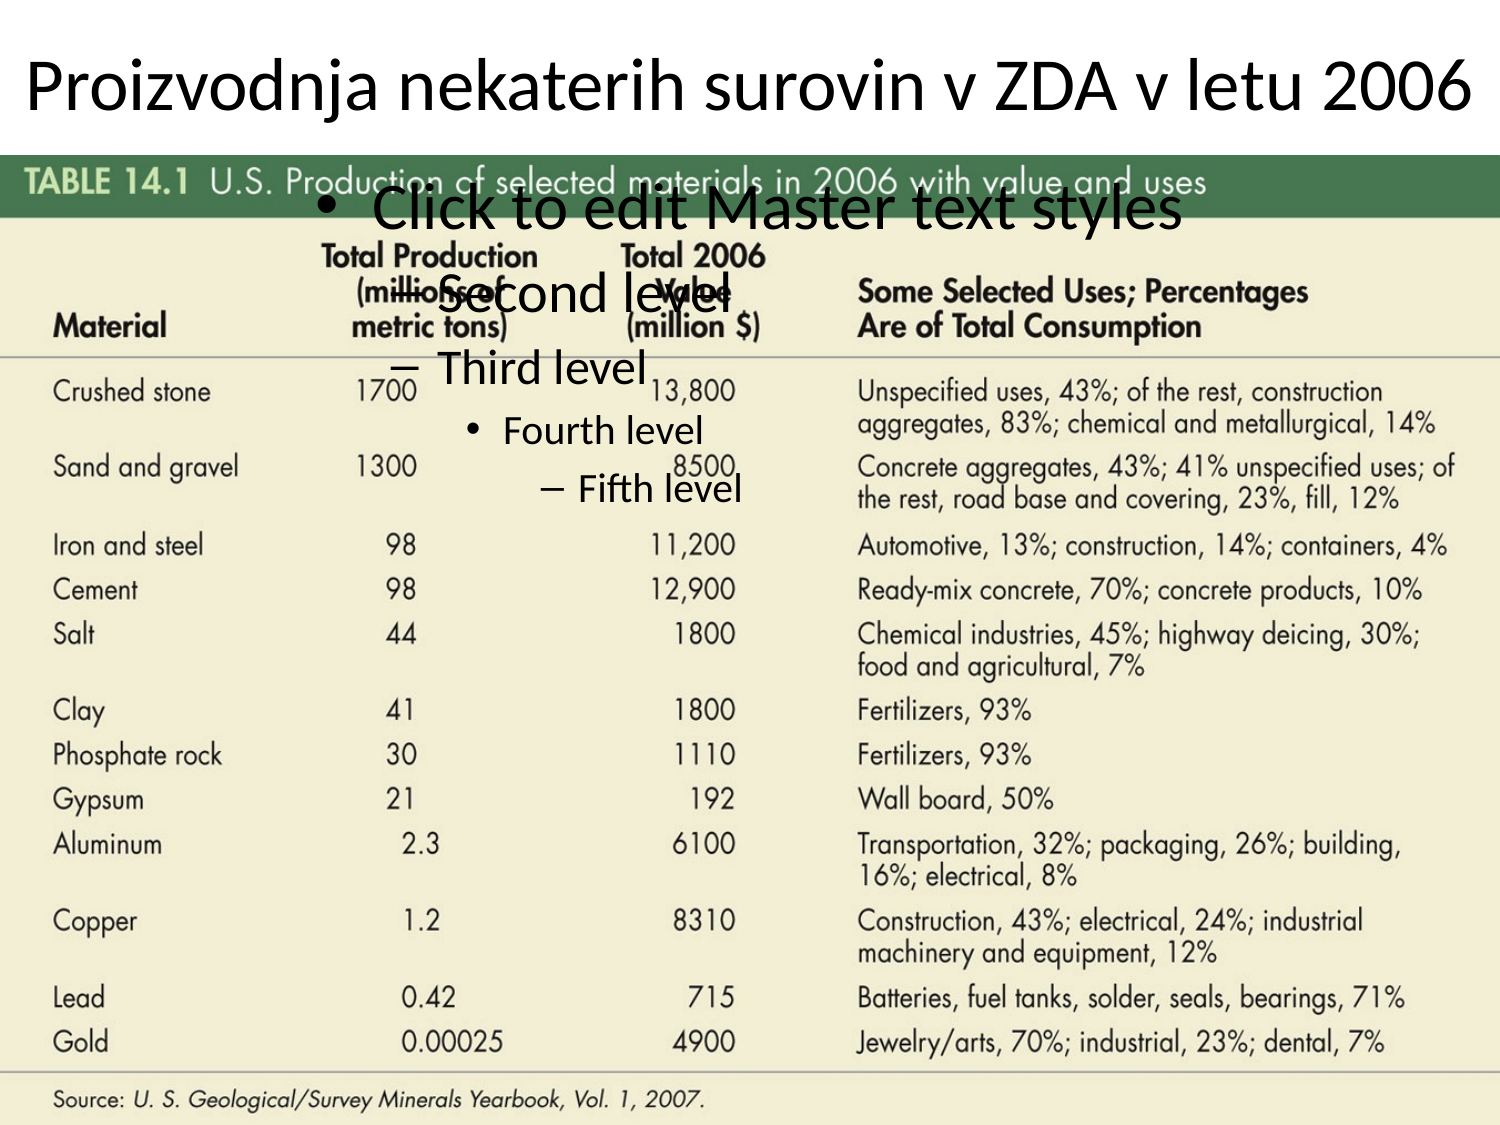

# Proizvodnja nekaterih surovin v ZDA v letu 2006
Click to edit Master text styles
Second level
Third level
Fourth level
Fifth level